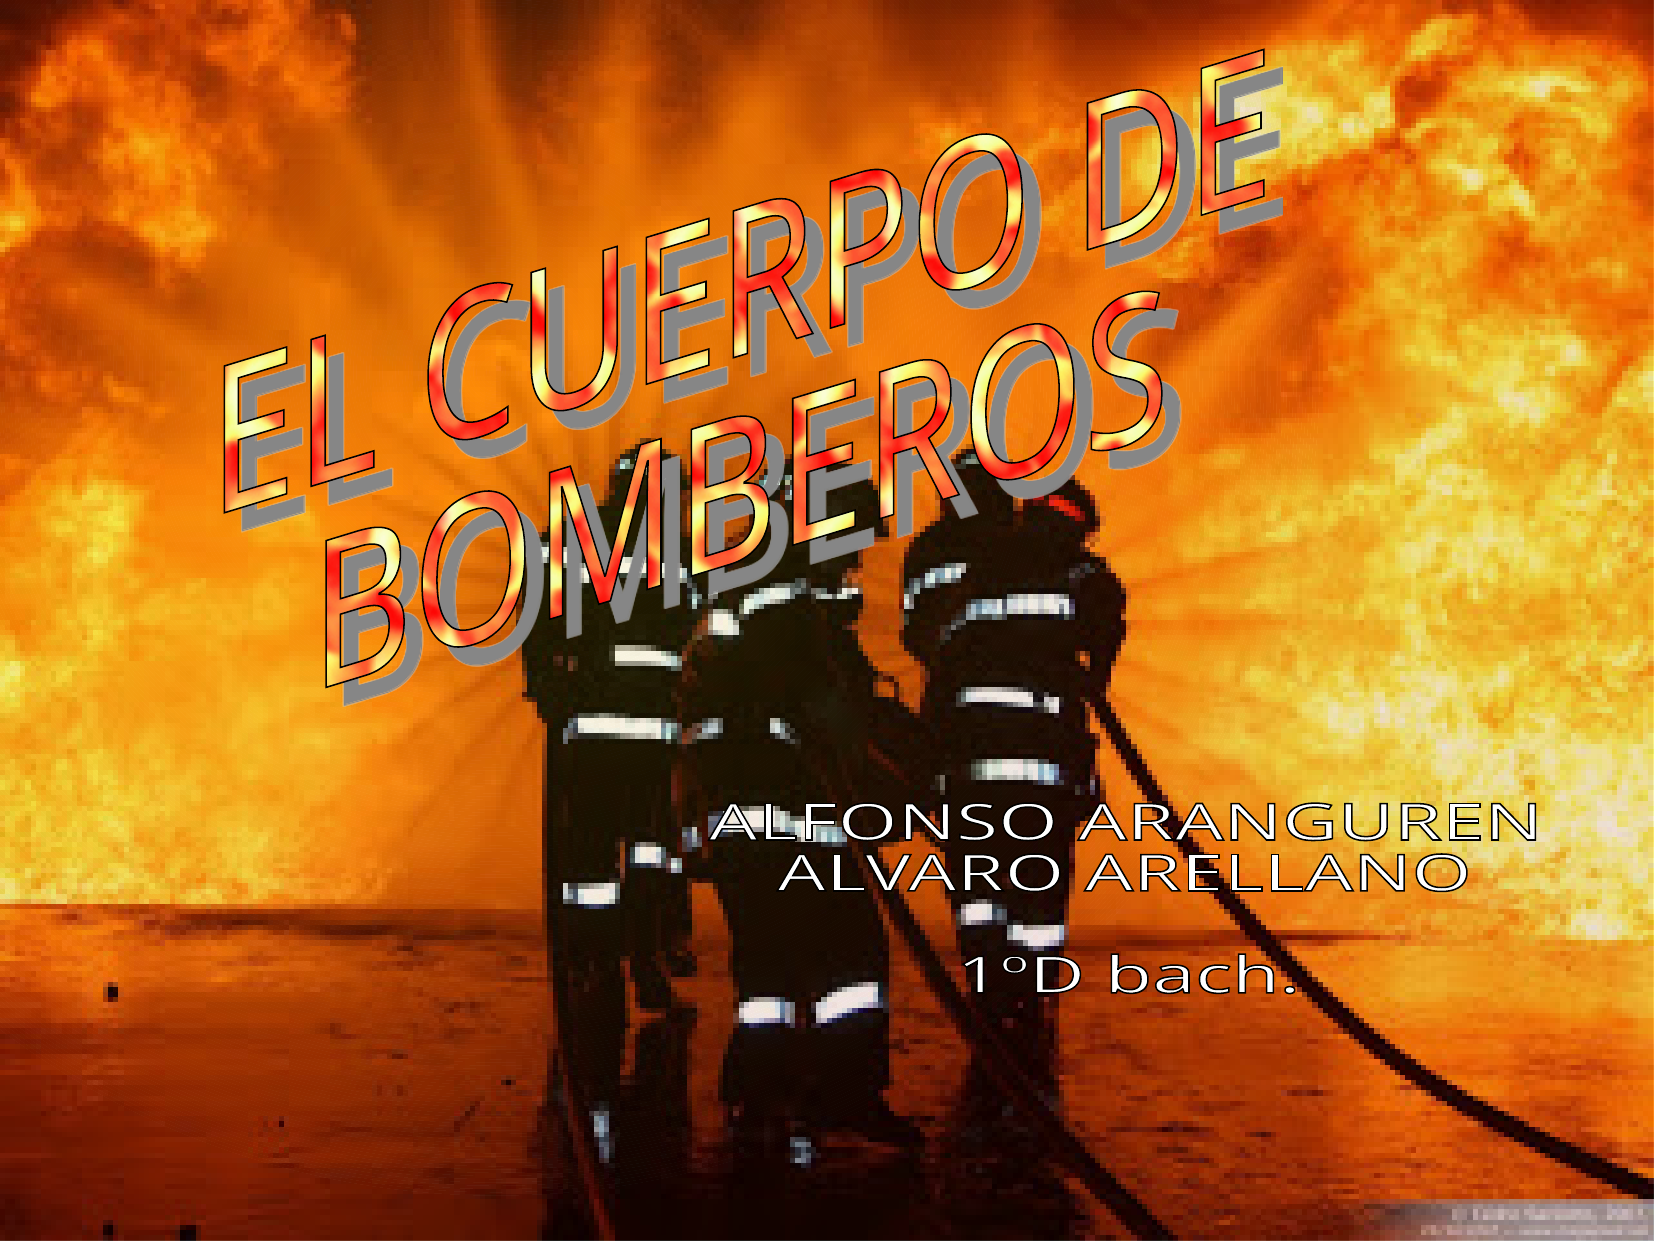

EL CUERPO DE
BOMBEROS
#
ALFONSO ARANGUREN
ALVARO ARELLANO
1ºD bach.